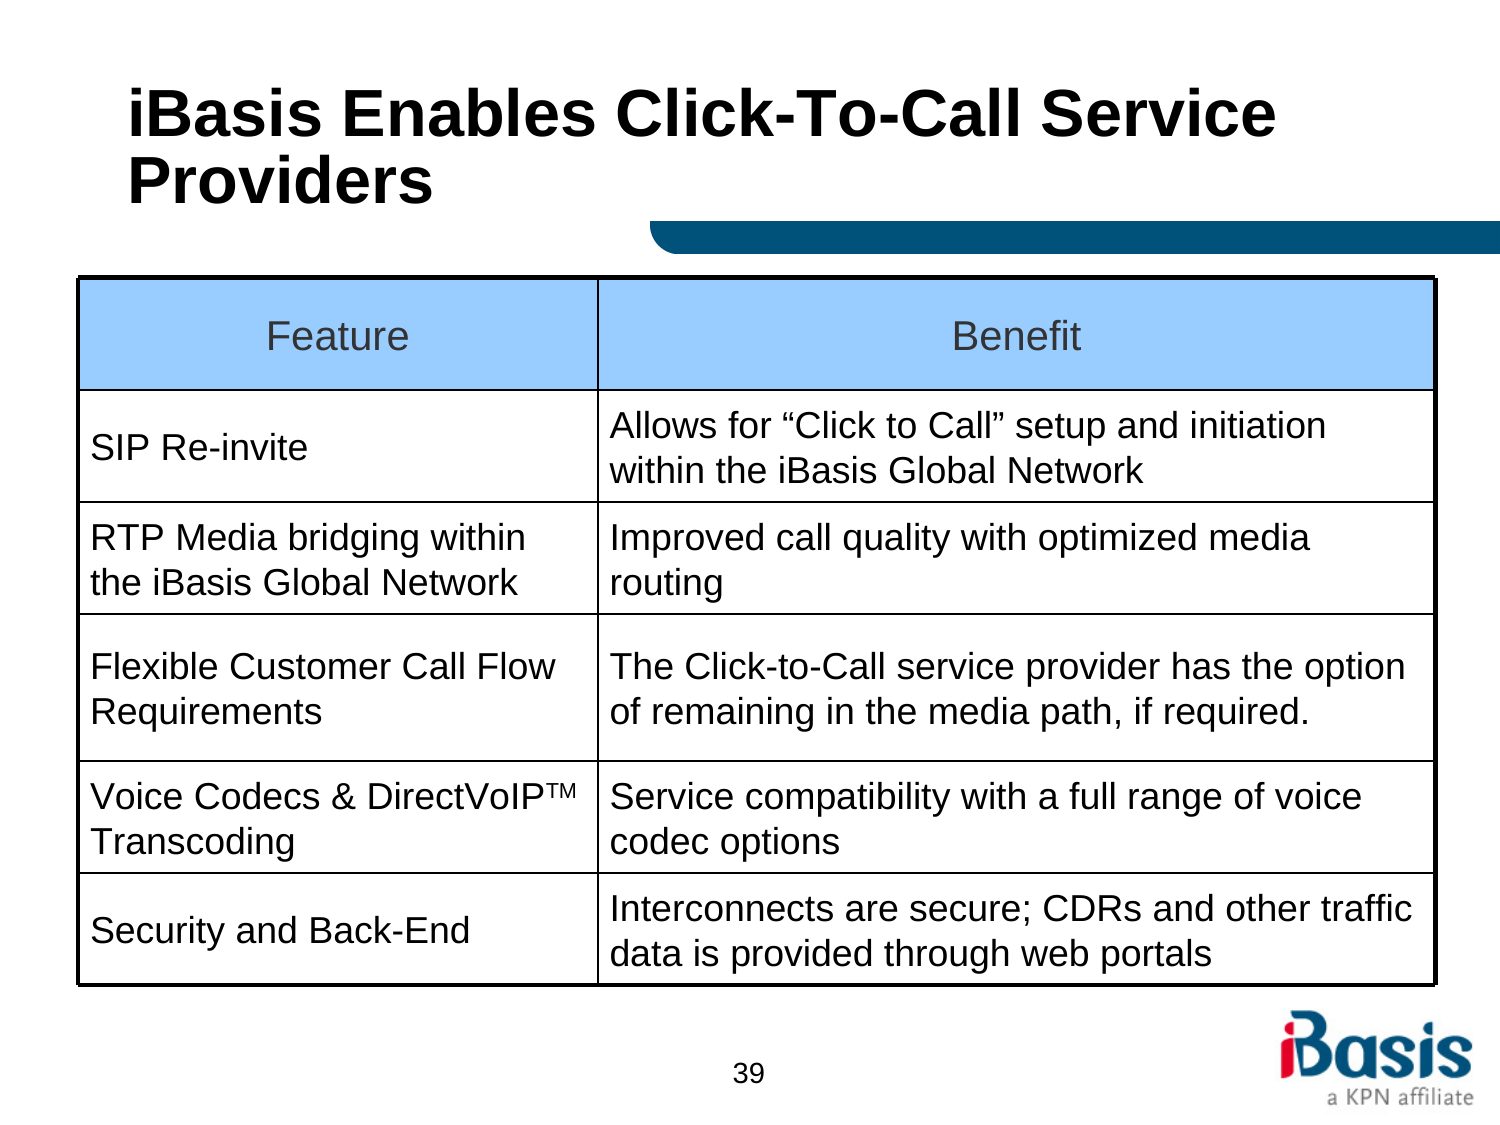

# iBasis Enables Click-To-Call Service Providers
Feature
Benefit
SIP Re-invite
Allows for “Click to Call” setup and initiation within the iBasis Global Network
RTP Media bridging within the iBasis Global Network
Improved call quality with optimized media routing
Flexible Customer Call Flow Requirements
The Click-to-Call service provider has the option of remaining in the media path, if required.
Voice Codecs & DirectVoIPTM Transcoding
Service compatibility with a full range of voice codec options
Security and Back-End
Interconnects are secure; CDRs and other traffic data is provided through web portals